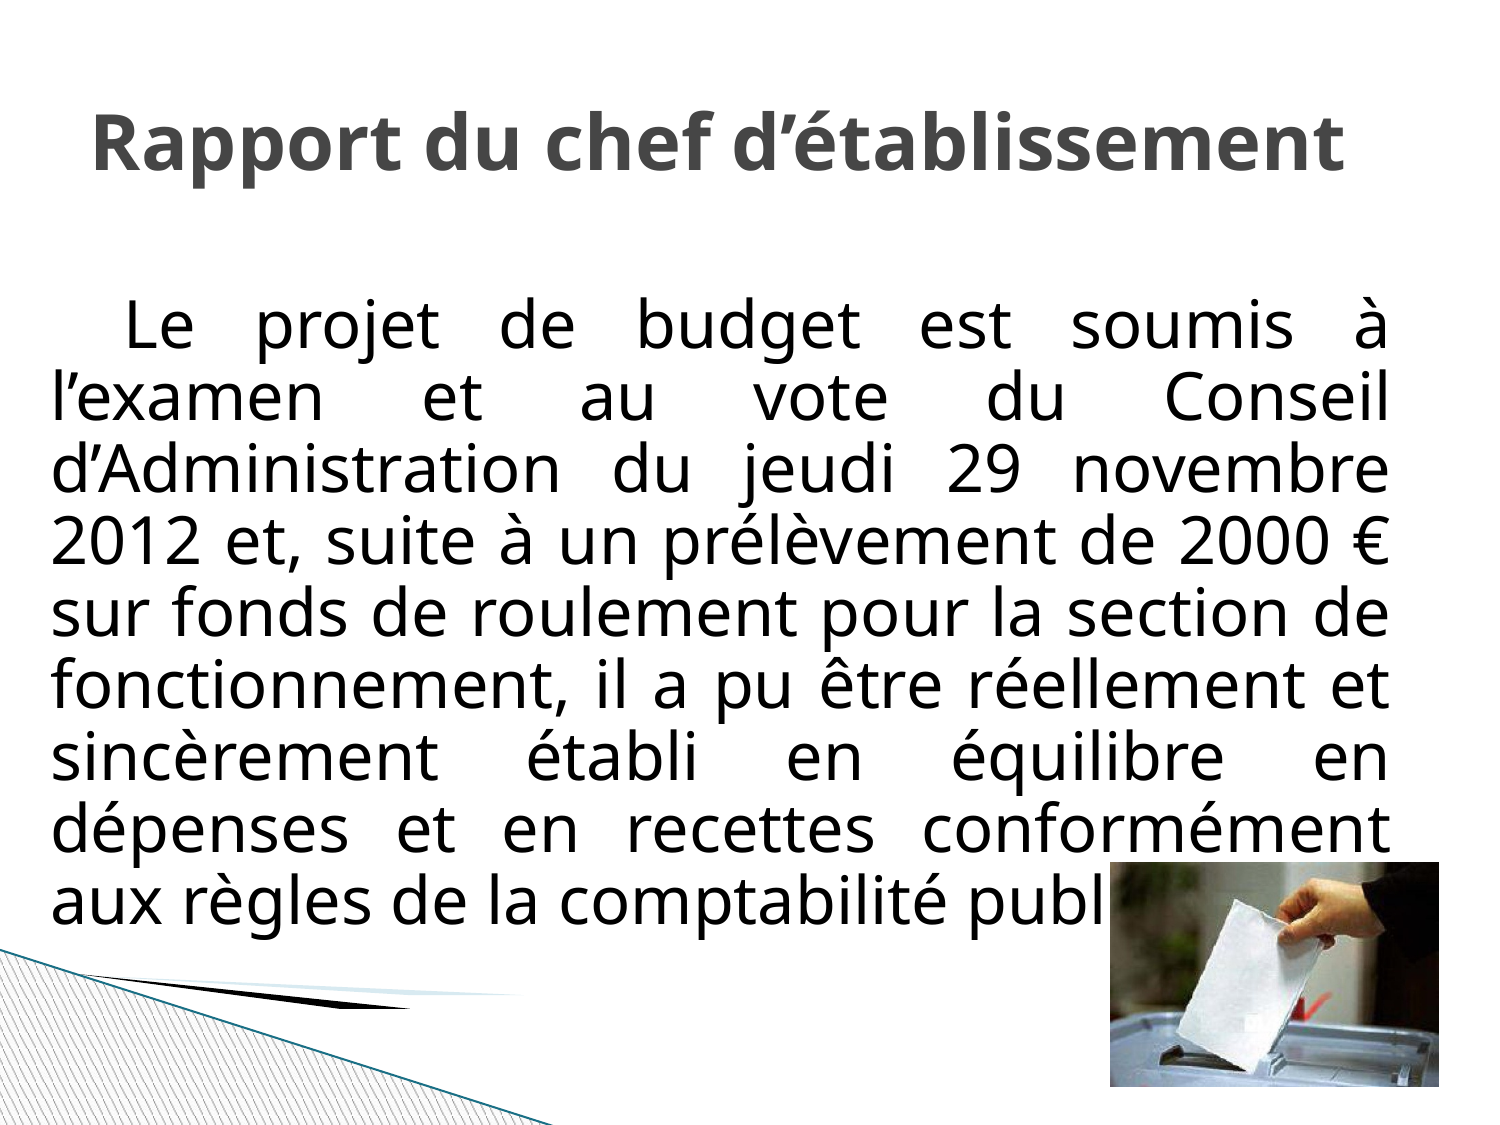

Rapport du chef d’établissement
# Le projet de budget est soumis à l’examen et au vote du Conseil d’Administration du jeudi 29 novembre 2012 et, suite à un prélèvement de 2000 € sur fonds de roulement pour la section de fonctionnement, il a pu être réellement et sincèrement établi en équilibre en dépenses et en recettes conformément aux règles de la comptabilité publique.